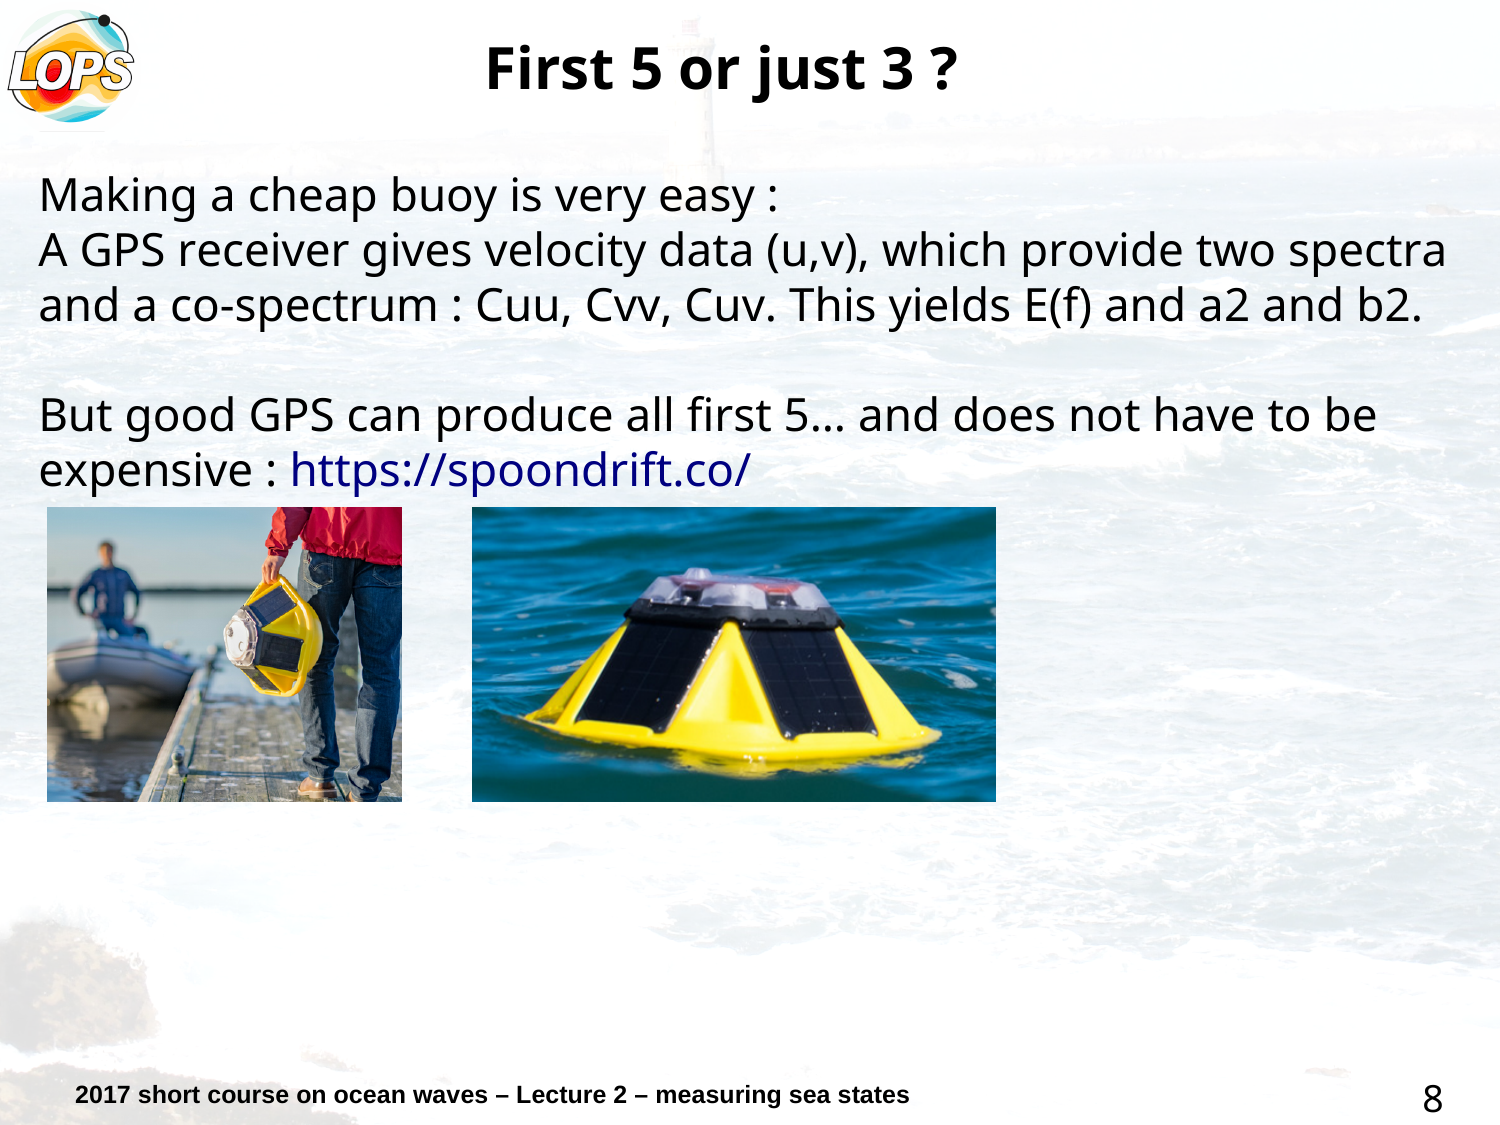

First 5 or just 3 ?
Making a cheap buoy is very easy :
A GPS receiver gives velocity data (u,v), which provide two spectra and a co-spectrum : Cuu, Cvv, Cuv. This yields E(f) and a2 and b2.
But good GPS can produce all first 5… and does not have to be expensive : https://spoondrift.co/
8